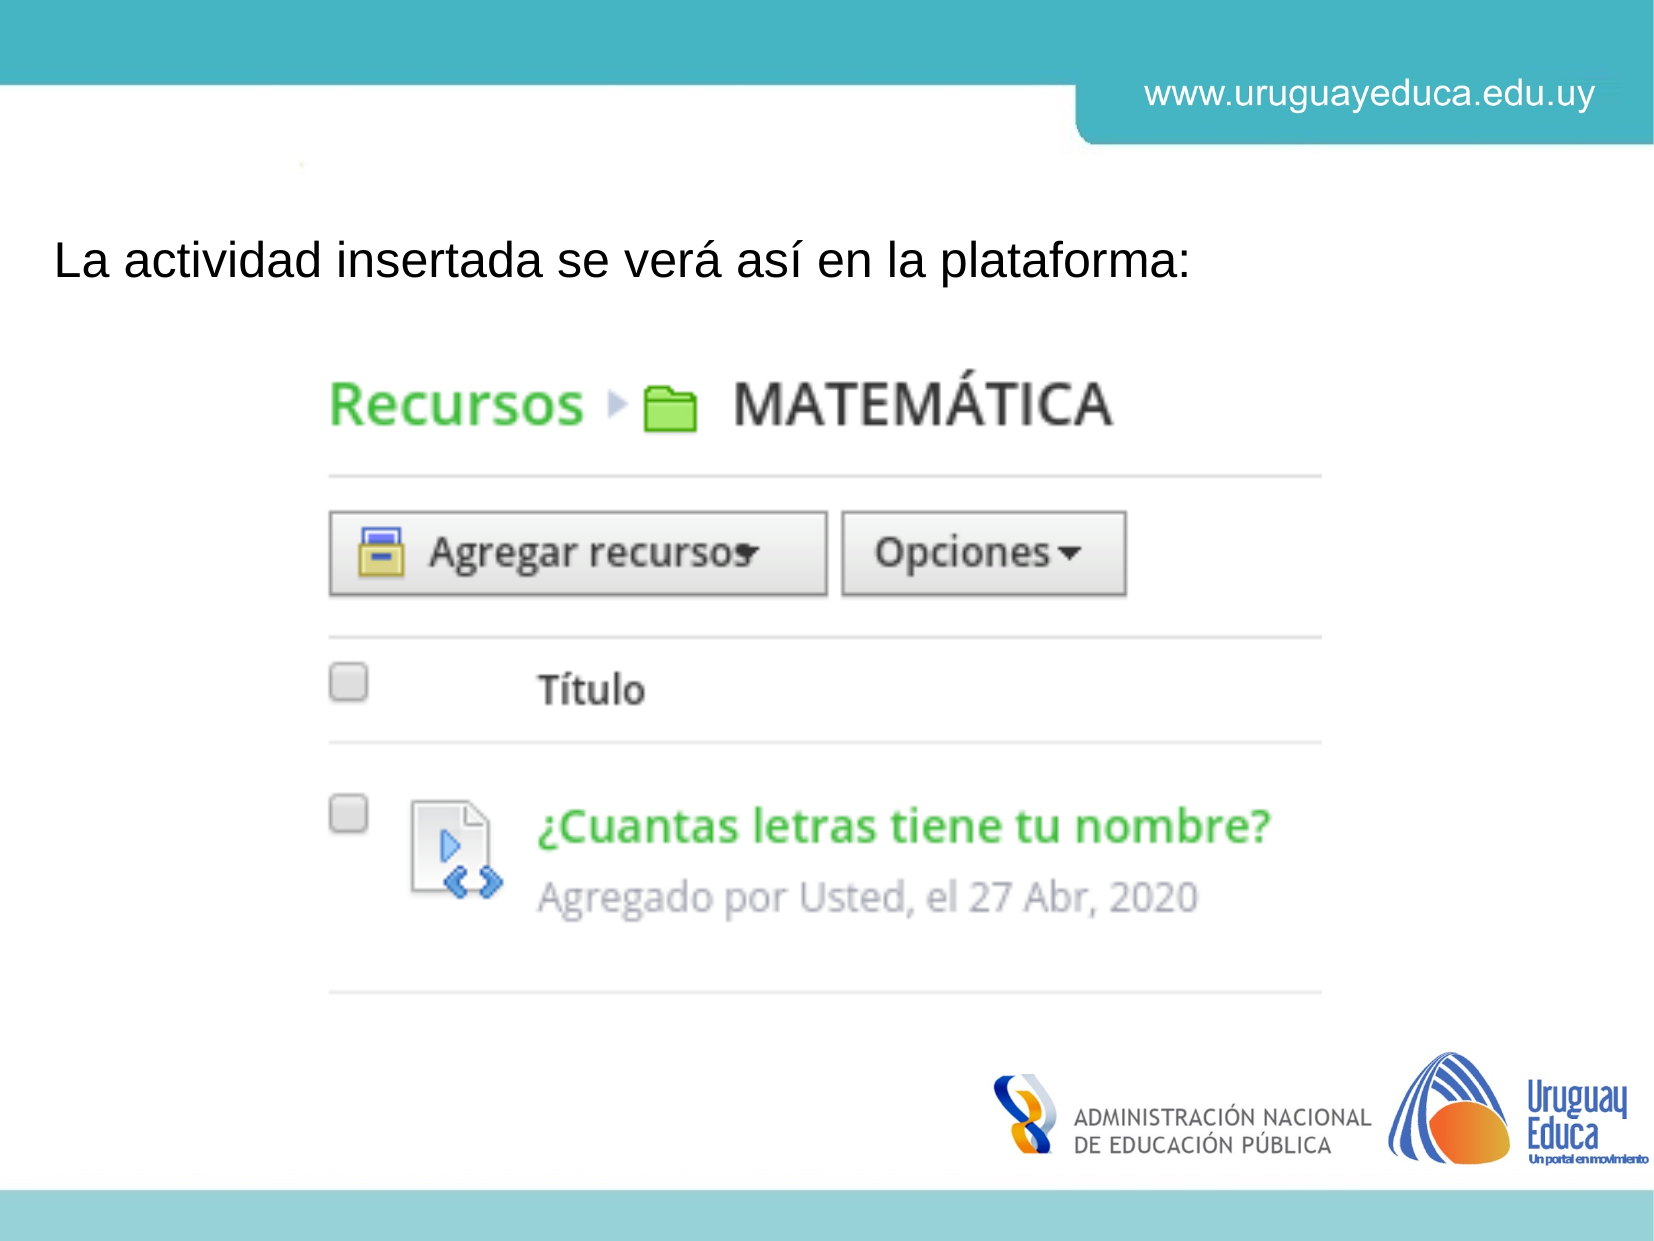

# La actividad insertada se verá así en la plataforma: